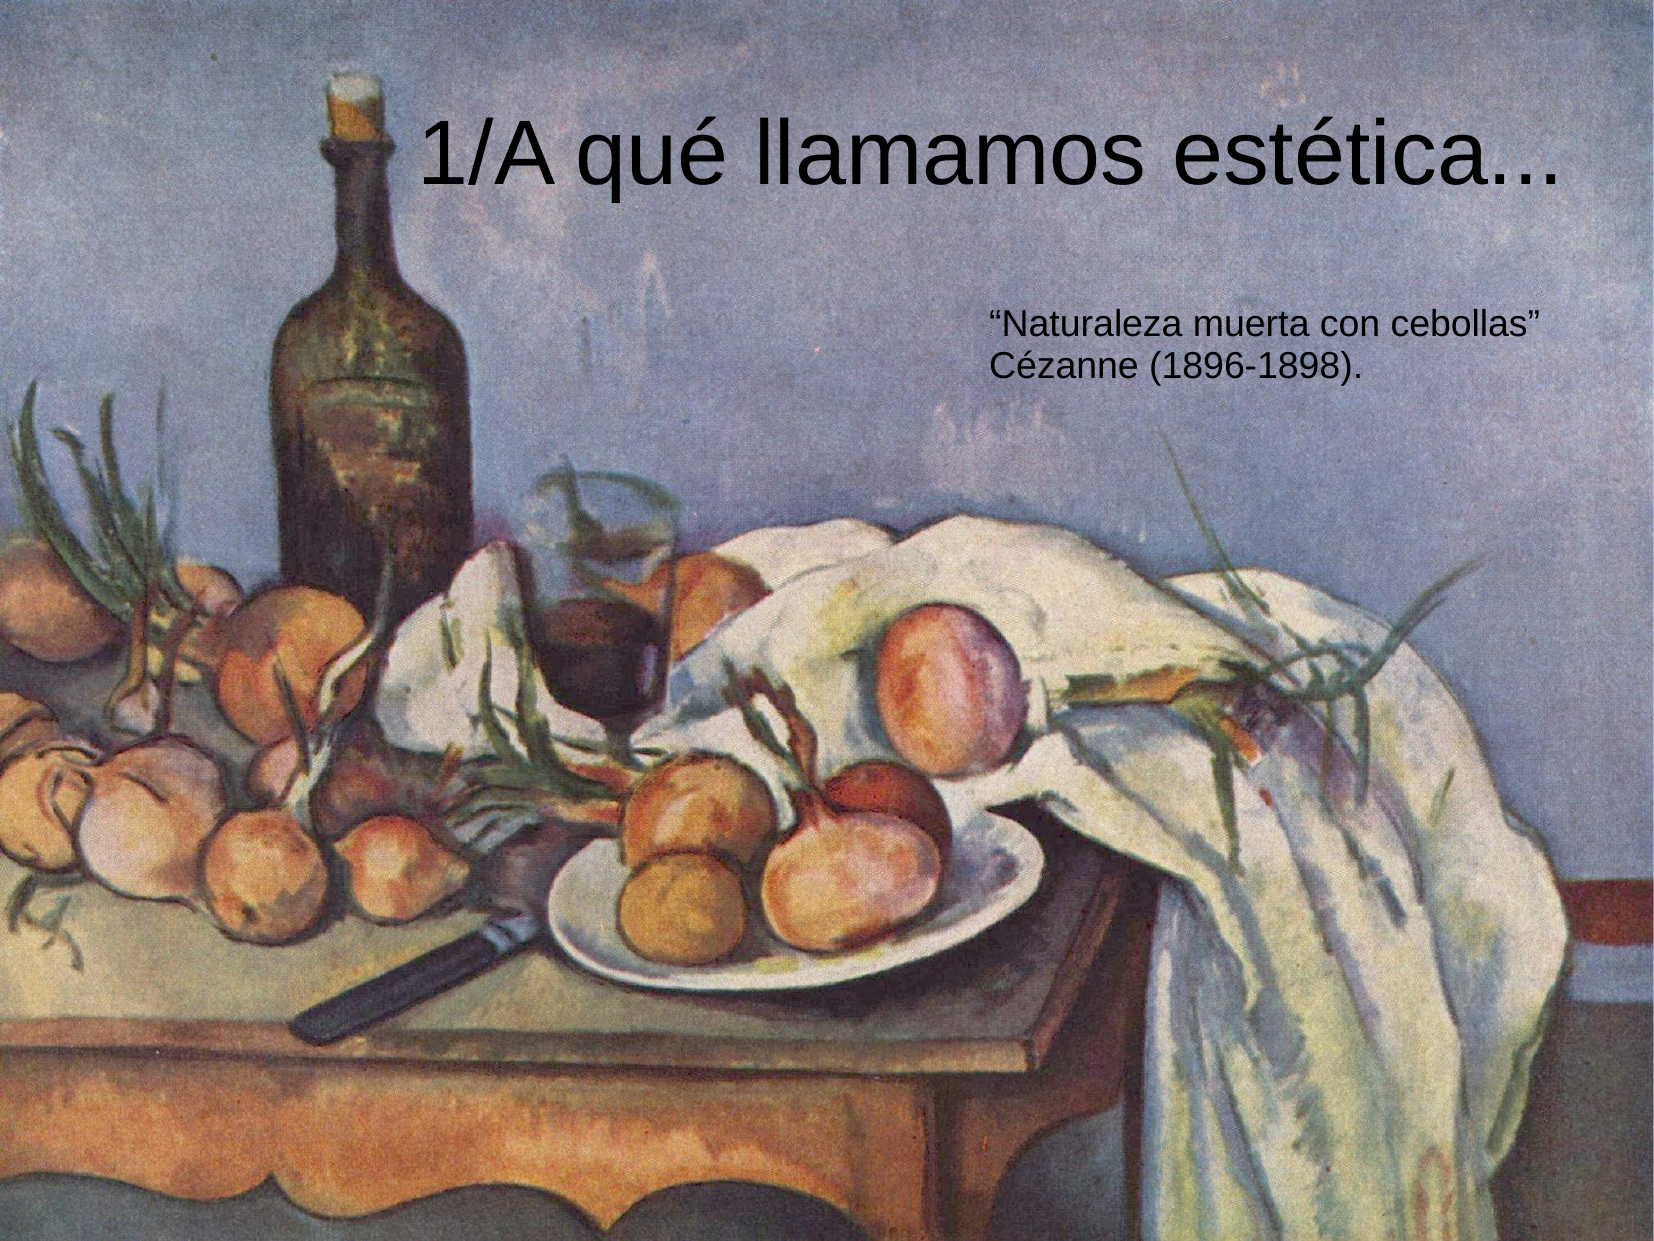

# 1/A qué llamamos estética...
“Naturaleza muerta con cebollas”
Cézanne (1896-1898).